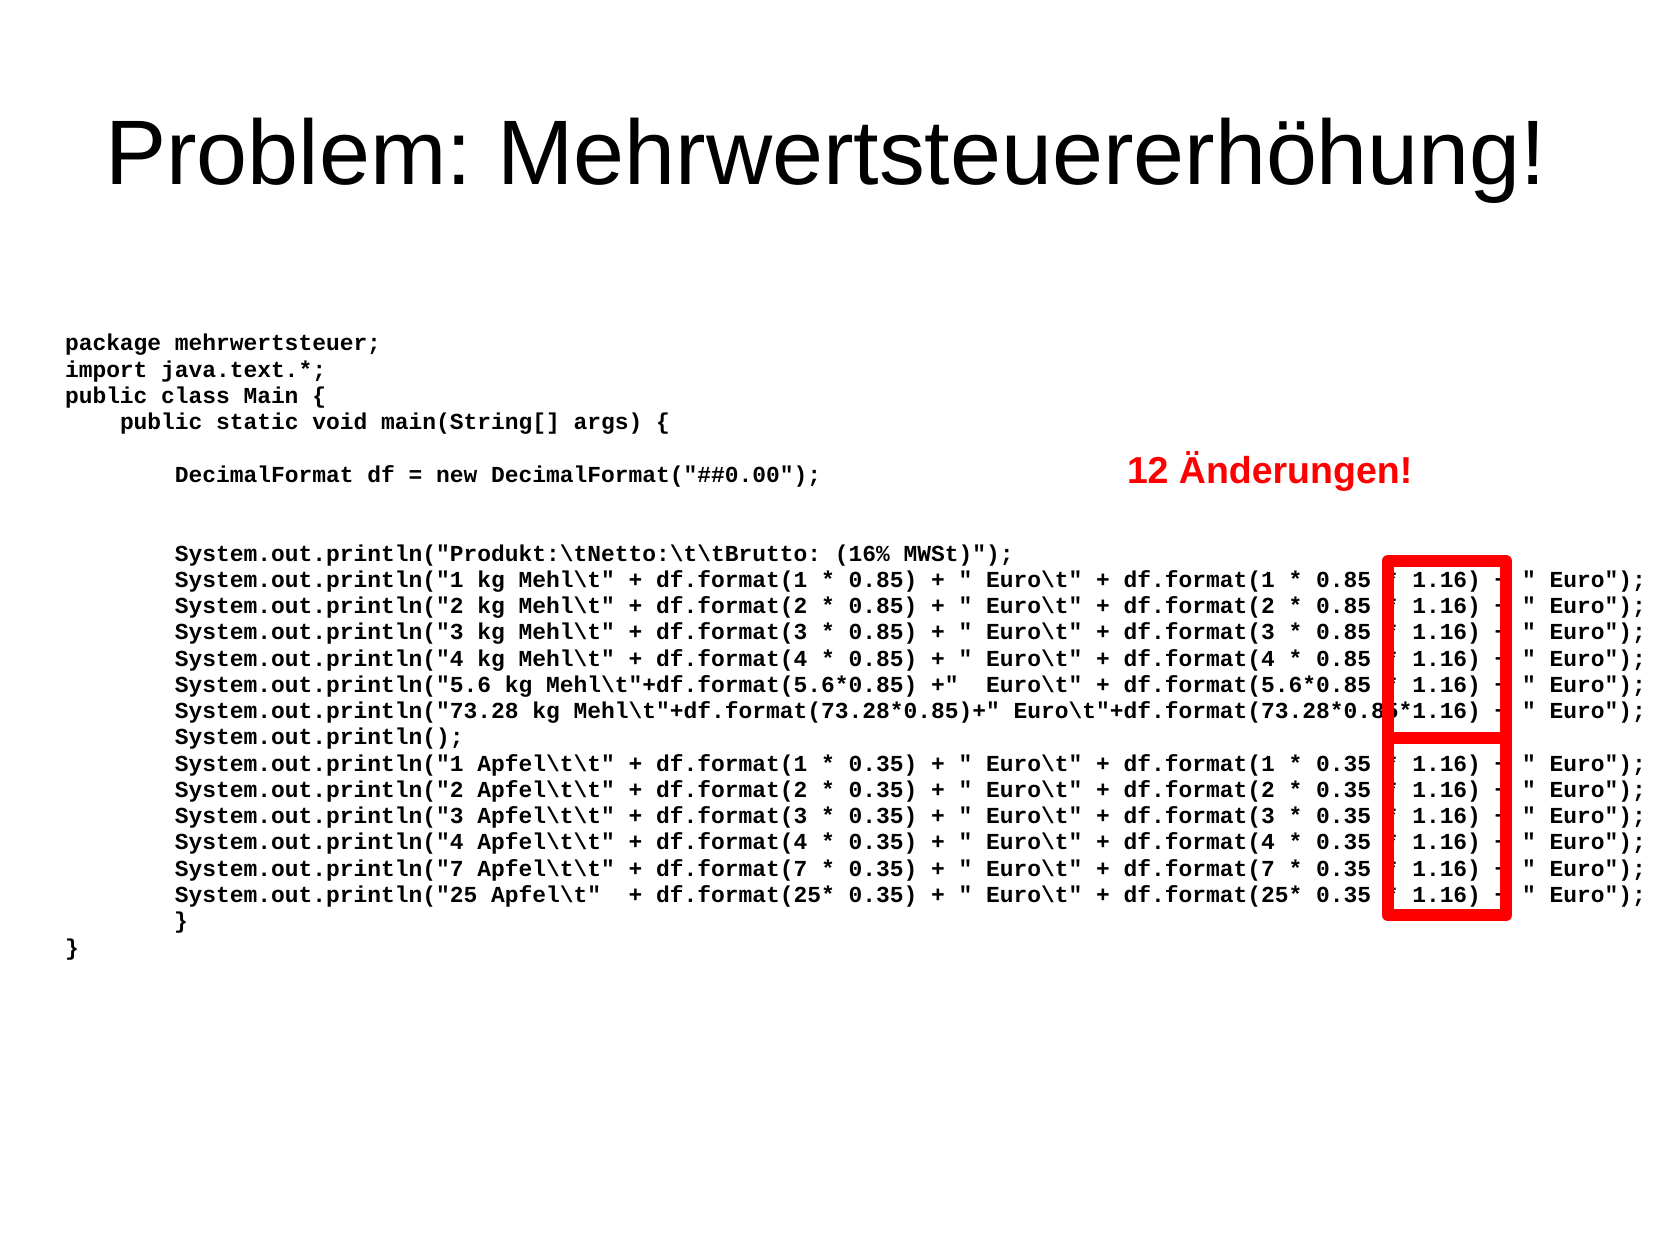

# Problem: Mehrwertsteuererhöhung!
package mehrwertsteuer;
import java.text.*;
public class Main {
 public static void main(String[] args) {
 DecimalFormat df = new DecimalFormat("##0.00");
 System.out.println("Produkt:\tNetto:\t\tBrutto: (16% MWSt)");
 System.out.println("1 kg Mehl\t" + df.format(1 * 0.85) + " Euro\t" + df.format(1 * 0.85 * 1.16) + " Euro");
 System.out.println("2 kg Mehl\t" + df.format(2 * 0.85) + " Euro\t" + df.format(2 * 0.85 * 1.16) + " Euro");
 System.out.println("3 kg Mehl\t" + df.format(3 * 0.85) + " Euro\t" + df.format(3 * 0.85 * 1.16) + " Euro");
 System.out.println("4 kg Mehl\t" + df.format(4 * 0.85) + " Euro\t" + df.format(4 * 0.85 * 1.16) + " Euro");
 System.out.println("5.6 kg Mehl\t"+df.format(5.6*0.85) +" Euro\t" + df.format(5.6*0.85 * 1.16) + " Euro");
 System.out.println("73.28 kg Mehl\t"+df.format(73.28*0.85)+" Euro\t"+df.format(73.28*0.85*1.16) + " Euro");
 System.out.println();
 System.out.println("1 Apfel\t\t" + df.format(1 * 0.35) + " Euro\t" + df.format(1 * 0.35 * 1.16) + " Euro");
 System.out.println("2 Apfel\t\t" + df.format(2 * 0.35) + " Euro\t" + df.format(2 * 0.35 * 1.16) + " Euro");
 System.out.println("3 Apfel\t\t" + df.format(3 * 0.35) + " Euro\t" + df.format(3 * 0.35 * 1.16) + " Euro");
 System.out.println("4 Apfel\t\t" + df.format(4 * 0.35) + " Euro\t" + df.format(4 * 0.35 * 1.16) + " Euro");
 System.out.println("7 Apfel\t\t" + df.format(7 * 0.35) + " Euro\t" + df.format(7 * 0.35 * 1.16) + " Euro");
 System.out.println("25 Apfel\t" + df.format(25* 0.35) + " Euro\t" + df.format(25* 0.35 * 1.16) + " Euro");
	}
}
12 Änderungen!